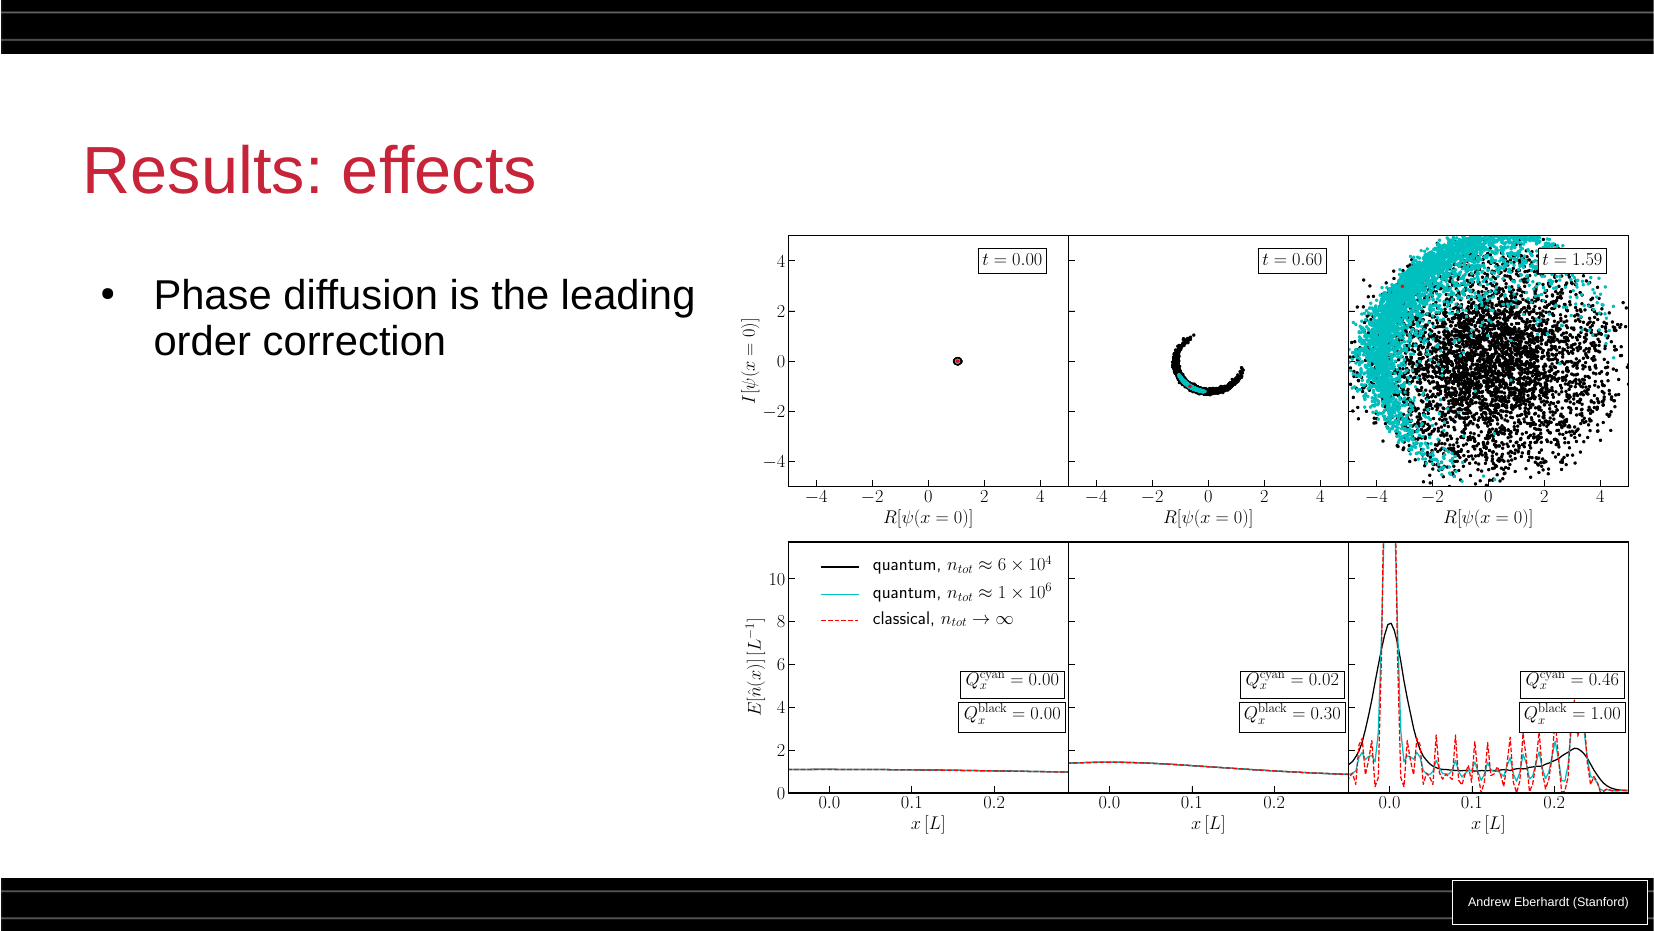

# Results: effects
Phase diffusion is the leading order correction
Andrew Eberhardt (Stanford)